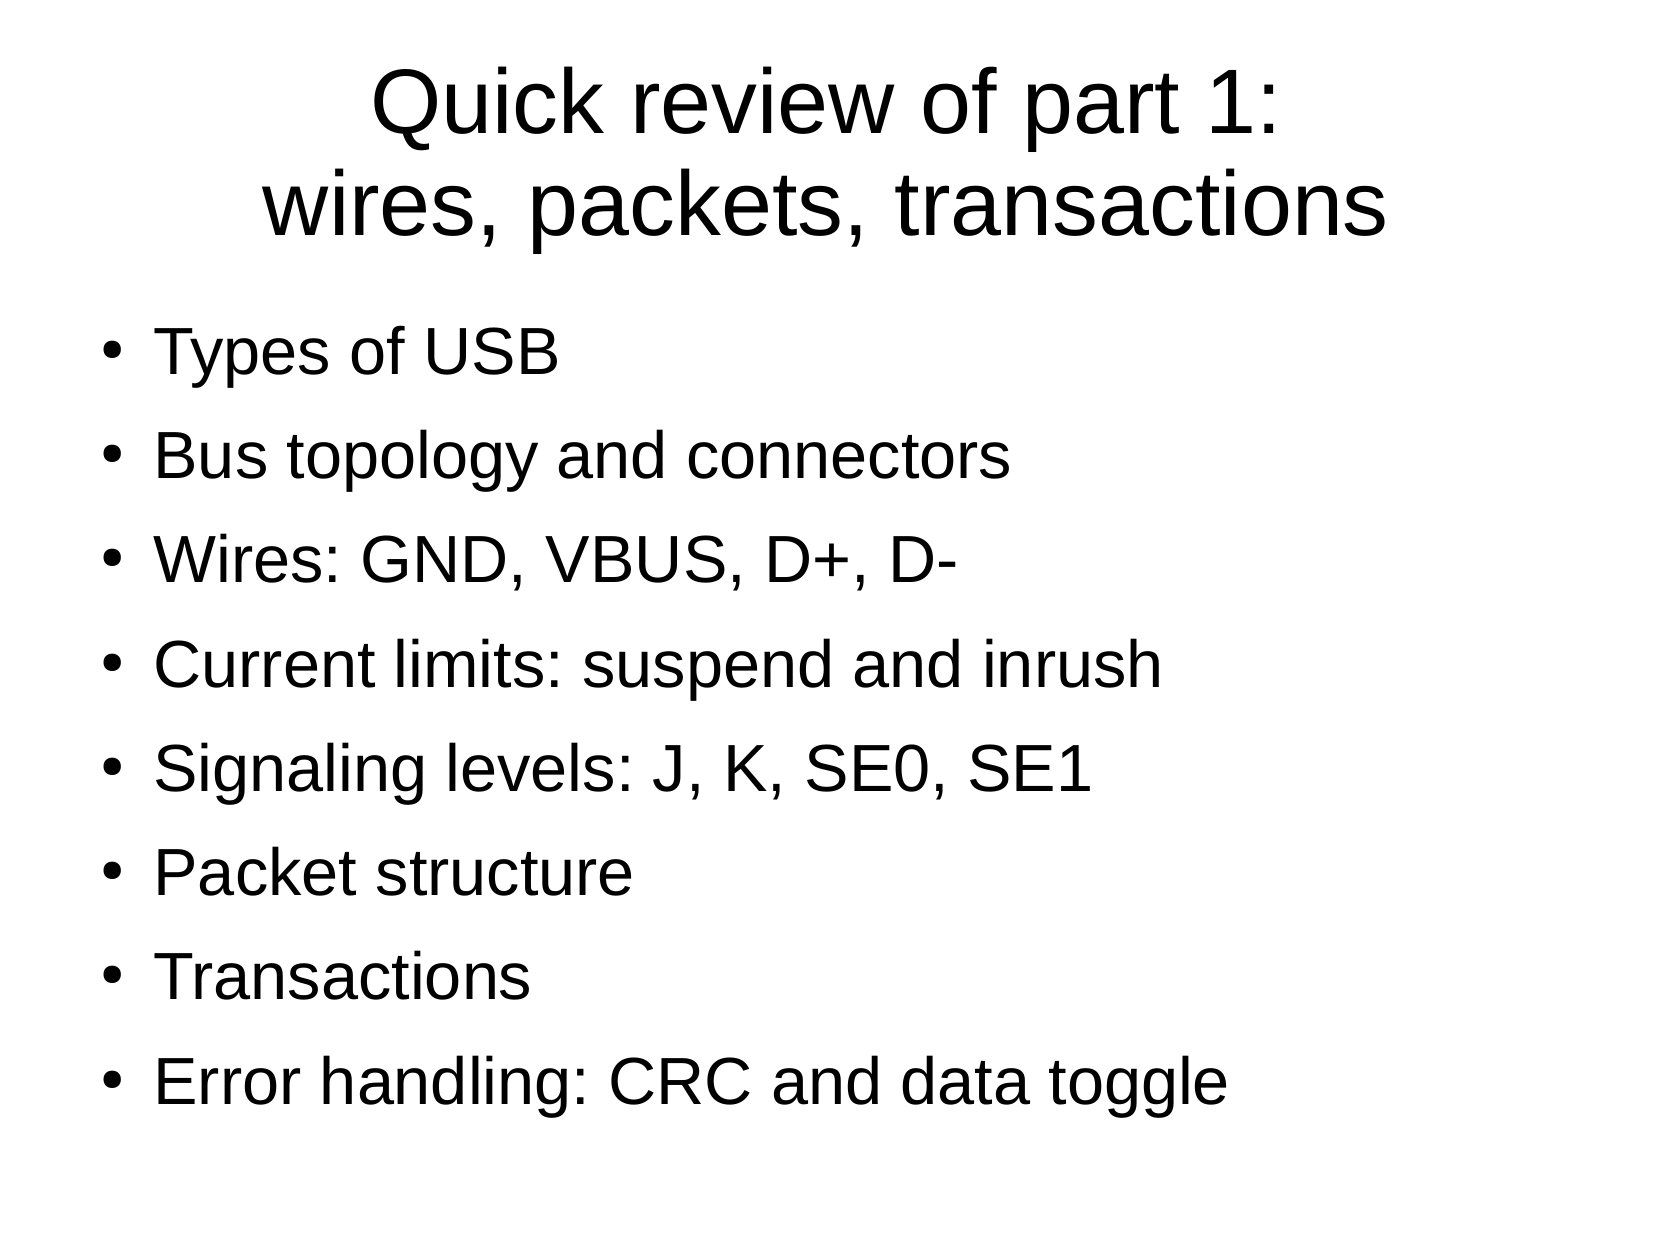

# Quick review of part 1: wires, packets, transactions
Types of USB
Bus topology and connectors
Wires: GND, VBUS, D+, D-
Current limits: suspend and inrush
Signaling levels: J, K, SE0, SE1
Packet structure
Transactions
Error handling: CRC and data toggle